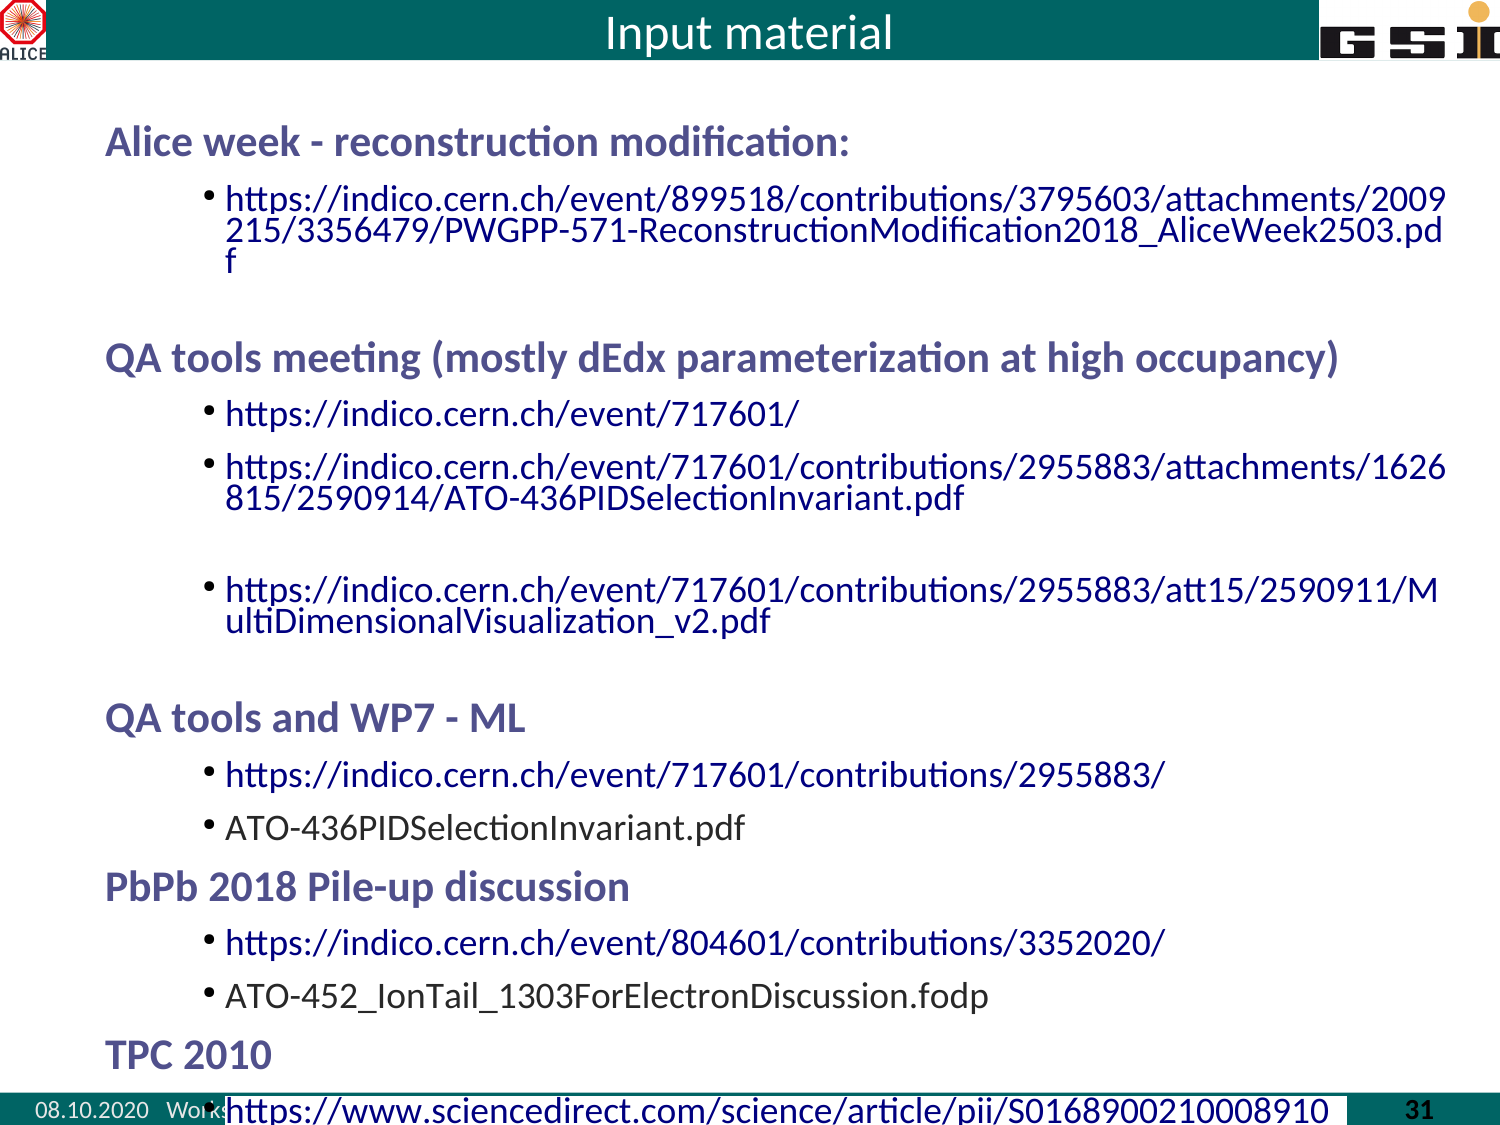

# Input material
Alice week - reconstruction modification:
https://indico.cern.ch/event/899518/contributions/3795603/attachments/2009215/3356479/PWGPP-571-ReconstructionModification2018_AliceWeek2503.pdf
QA tools meeting (mostly dEdx parameterization at high occupancy)
https://indico.cern.ch/event/717601/
https://indico.cern.ch/event/717601/contributions/2955883/attachments/1626815/2590914/ATO-436PIDSelectionInvariant.pdf
https://indico.cern.ch/event/717601/contributions/2955883/att15/2590911/MultiDimensionalVisualization_v2.pdf
QA tools and WP7 - ML
https://indico.cern.ch/event/717601/contributions/2955883/
ATO-436PIDSelectionInvariant.pdf
PbPb 2018 Pile-up discussion
https://indico.cern.ch/event/804601/contributions/3352020/
ATO-452_IonTail_1303ForElectronDiscussion.fodp
TPC 2010
https://www.sciencedirect.com/science/article/pii/S0168900210008910